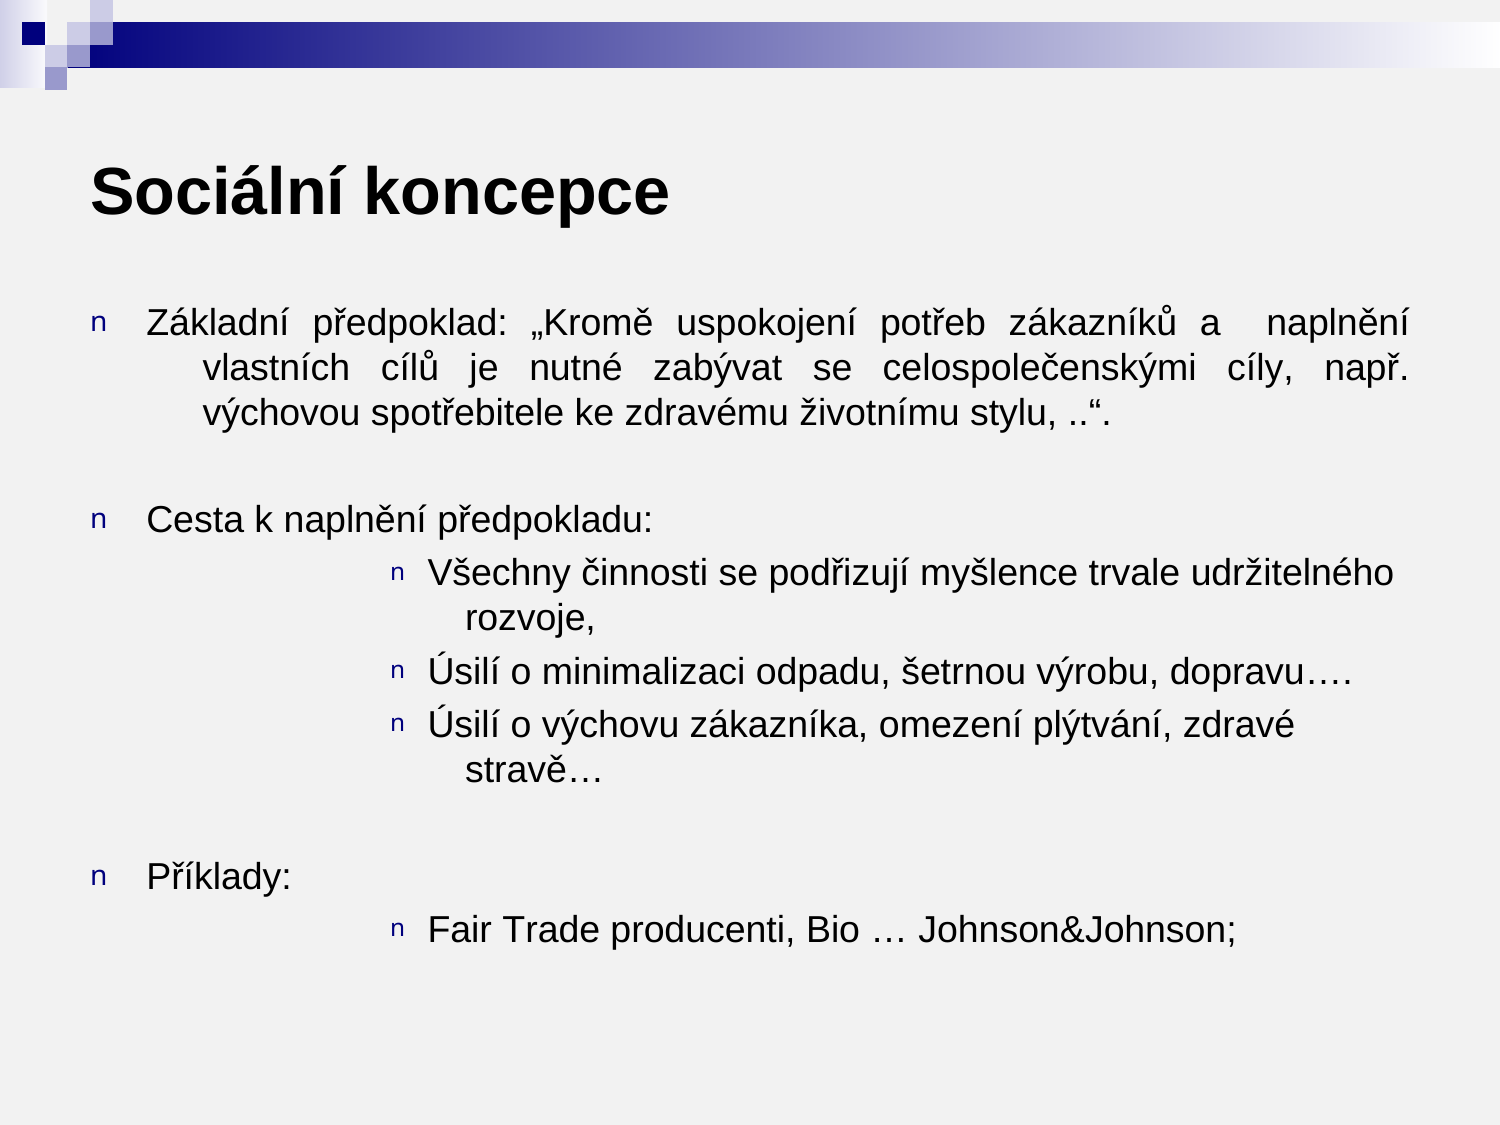

# Sociální koncepce
Základní předpoklad: „Kromě uspokojení potřeb zákazníků a naplnění vlastních cílů je nutné zabývat se celospolečenskými cíly, např. výchovou spotřebitele ke zdravému životnímu stylu, ..“.
Cesta k naplnění předpokladu:
Všechny činnosti se podřizují myšlence trvale udržitelného rozvoje,
Úsilí o minimalizaci odpadu, šetrnou výrobu, dopravu….
Úsilí o výchovu zákazníka, omezení plýtvání, zdravé stravě…
Příklady:
Fair Trade producenti, Bio … Johnson&Johnson;